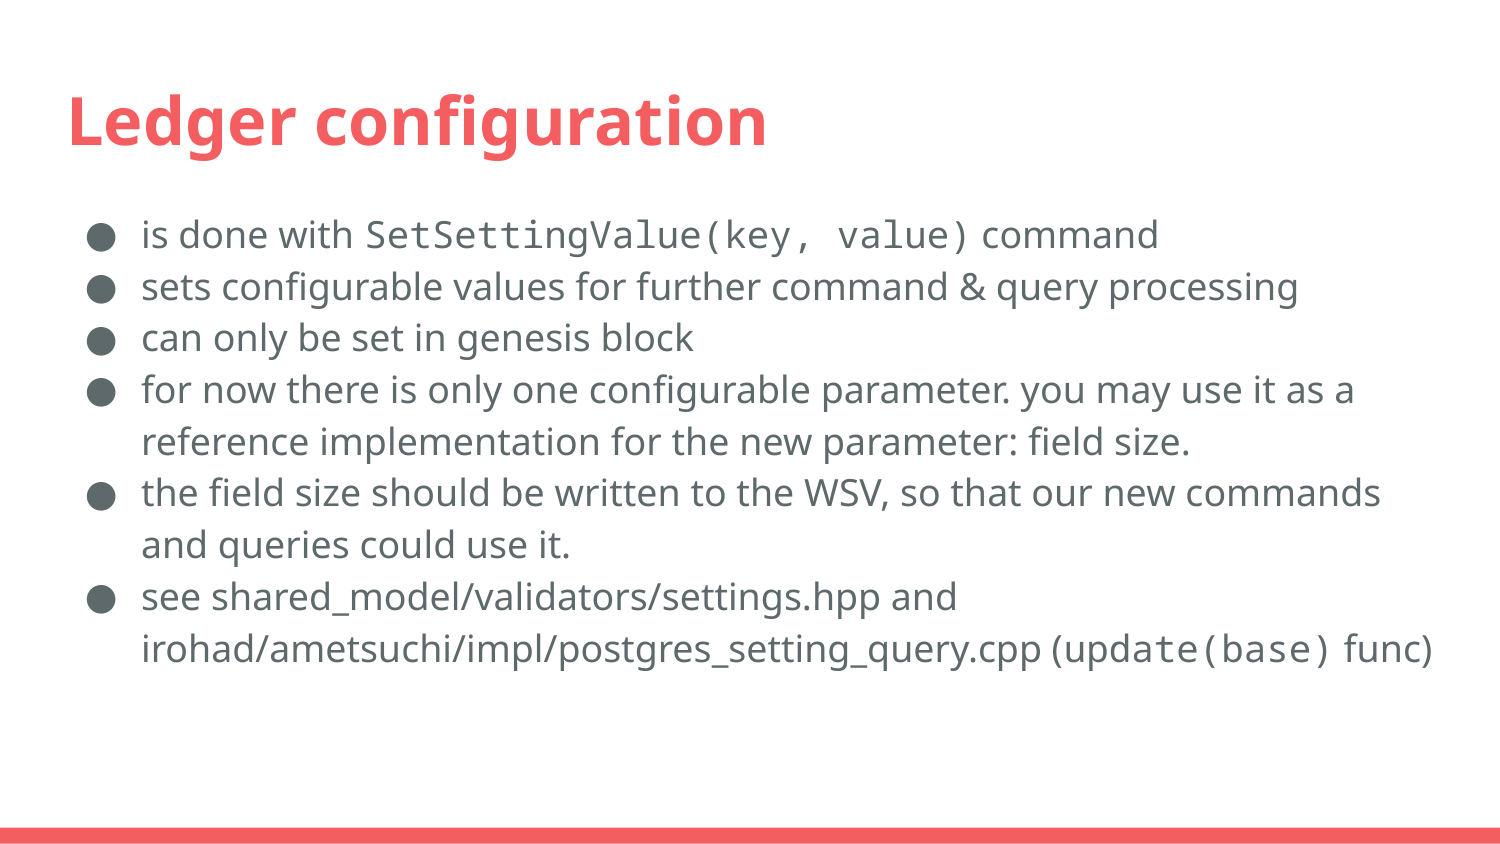

# Ledger configuration
is done with SetSettingValue(key, value) command
sets configurable values for further command & query processing
can only be set in genesis block
for now there is only one configurable parameter. you may use it as a reference implementation for the new parameter: field size.
the field size should be written to the WSV, so that our new commands and queries could use it.
see shared_model/validators/settings.hpp and irohad/ametsuchi/impl/postgres_setting_query.cpp (update(base) func)